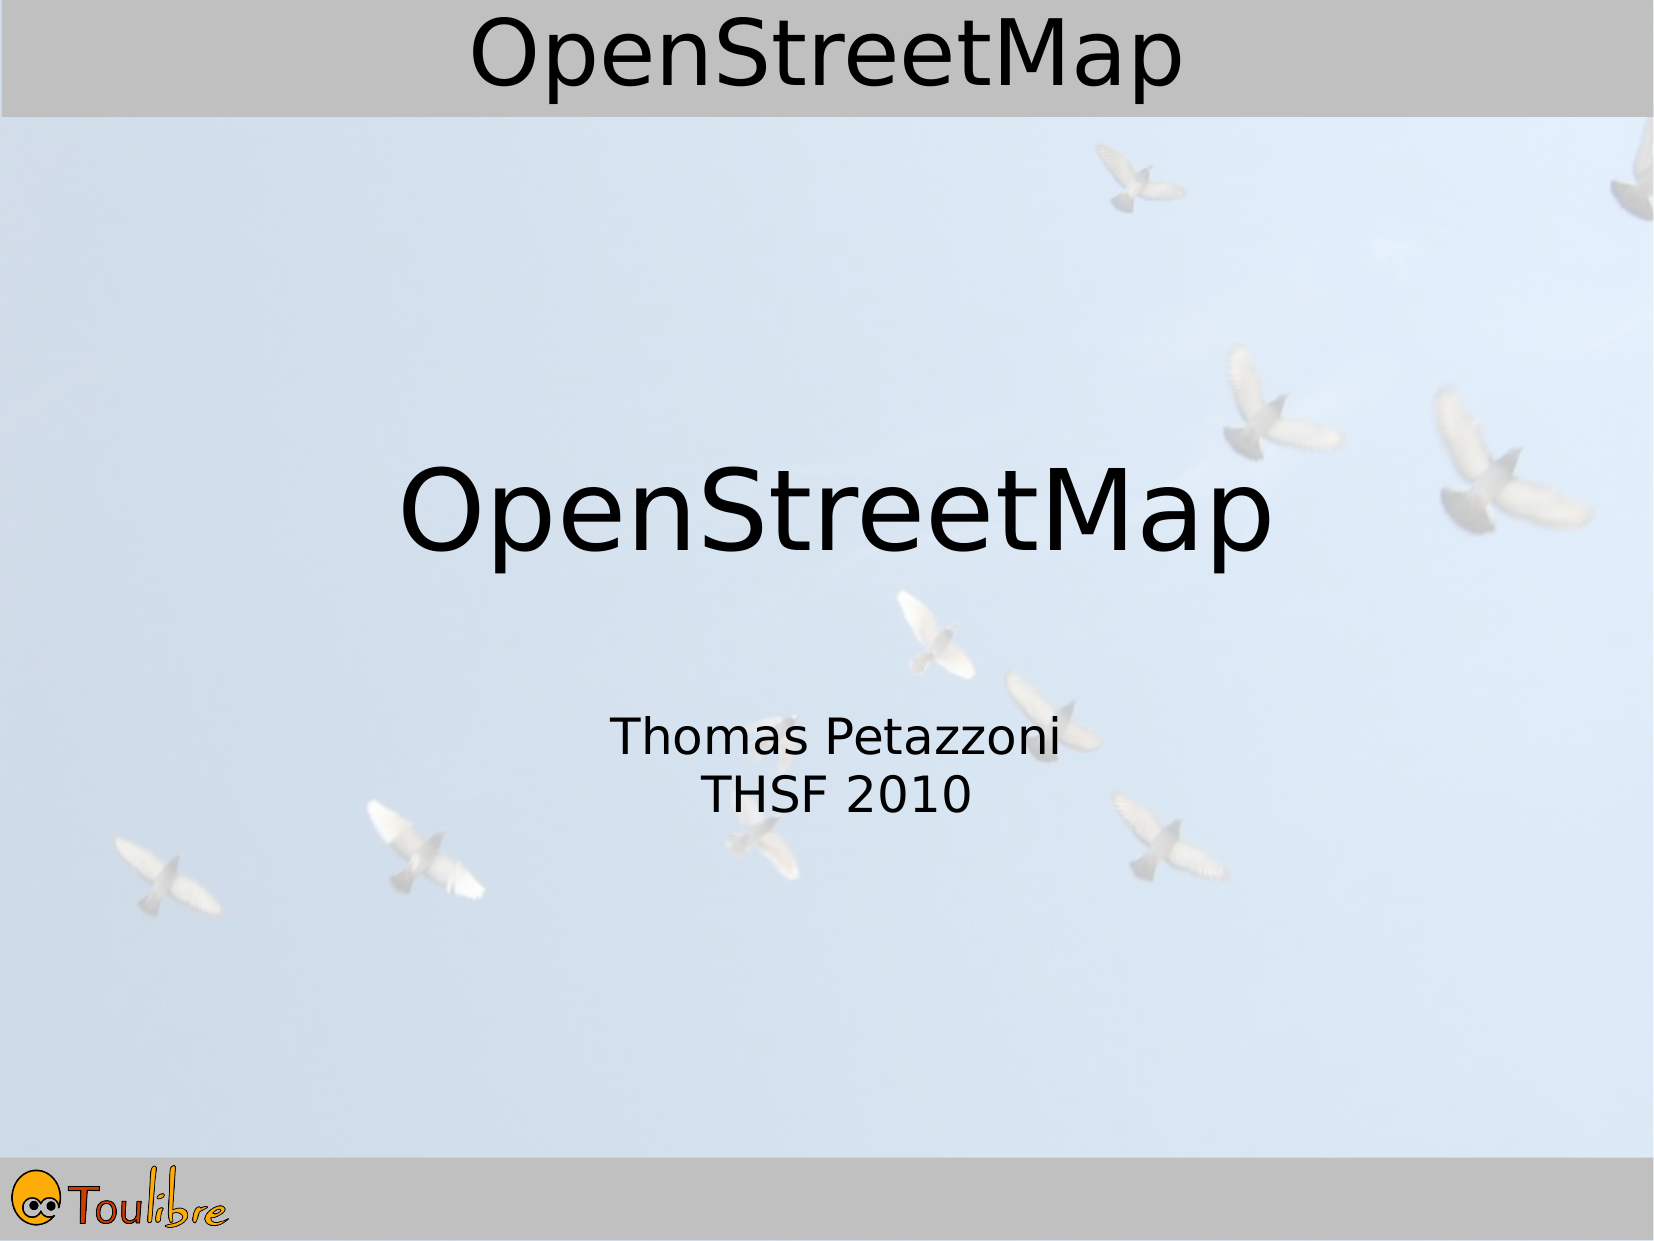

# OpenStreetMap
OpenStreetMap
Thomas Petazzoni
THSF 2010